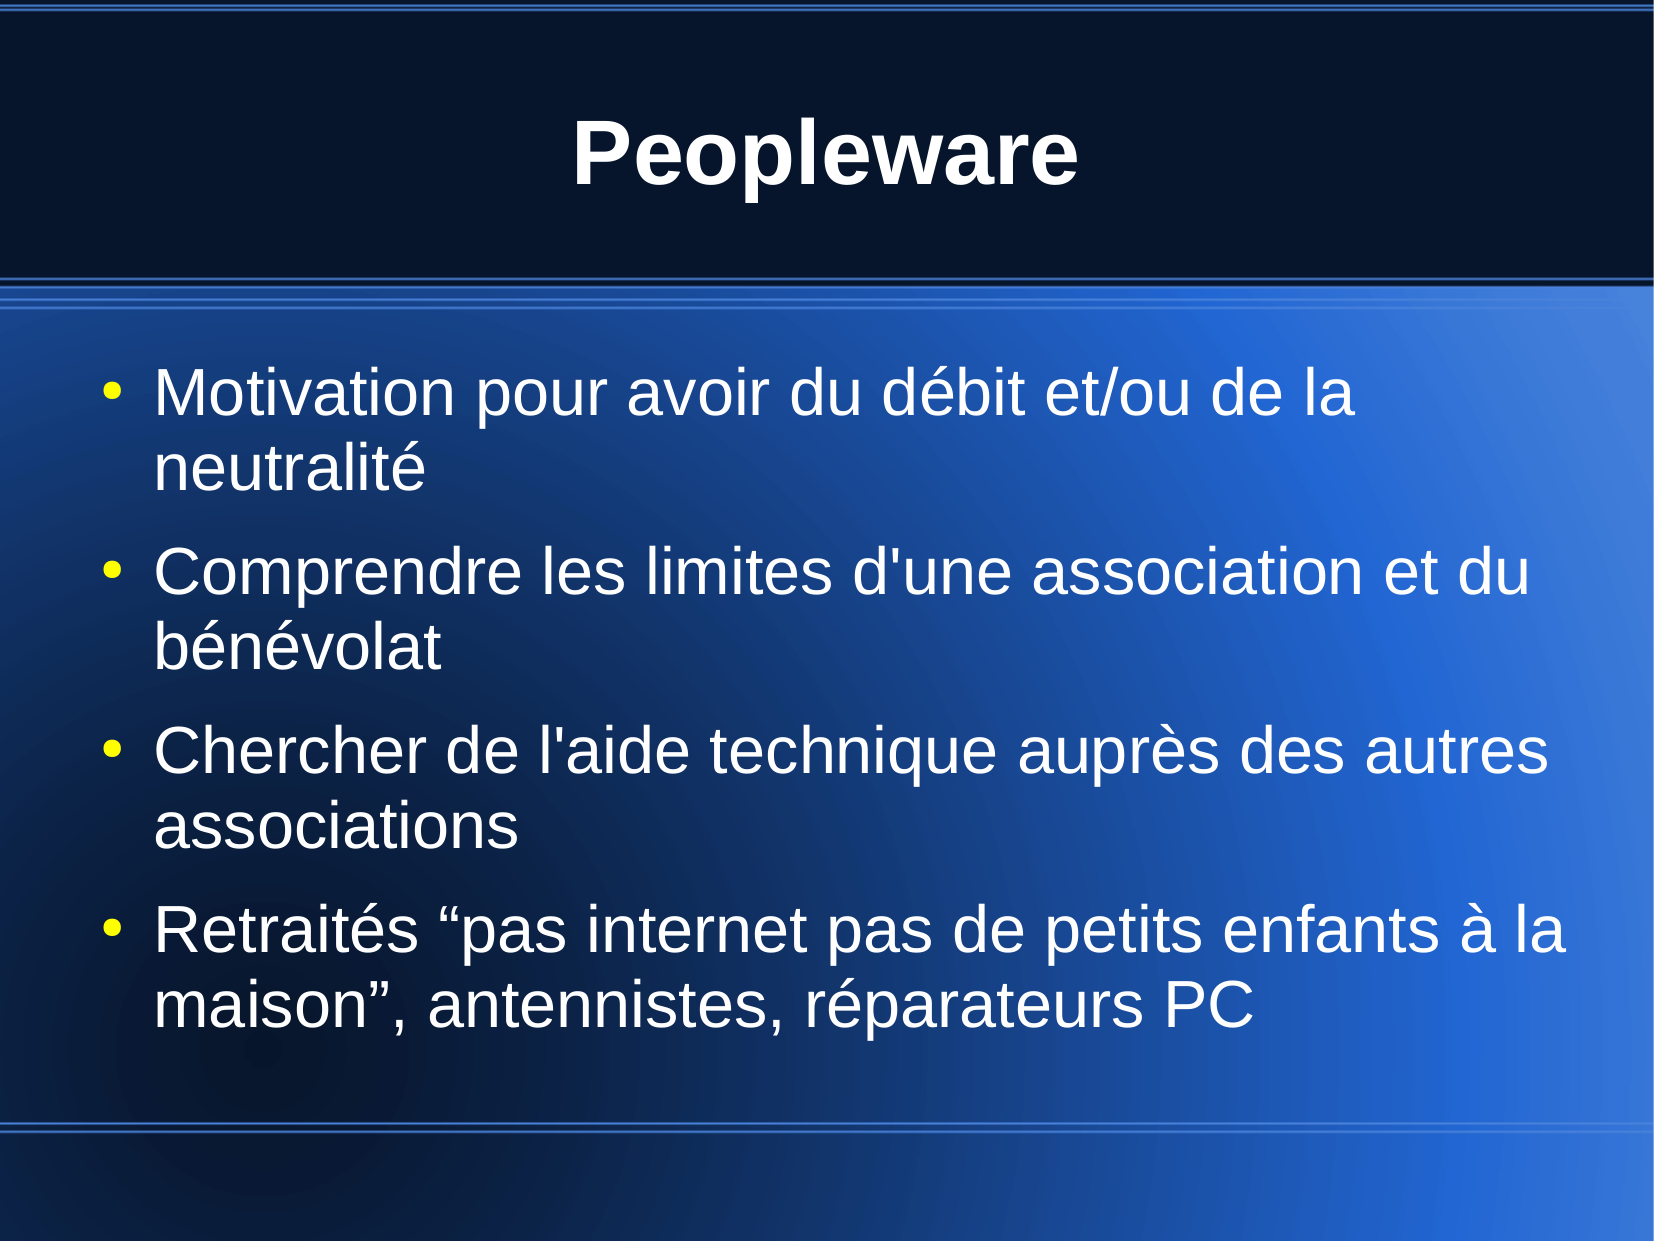

# Peopleware
Motivation pour avoir du débit et/ou de la neutralité
Comprendre les limites d'une association et du bénévolat
Chercher de l'aide technique auprès des autres associations
Retraités “pas internet pas de petits enfants à la maison”, antennistes, réparateurs PC